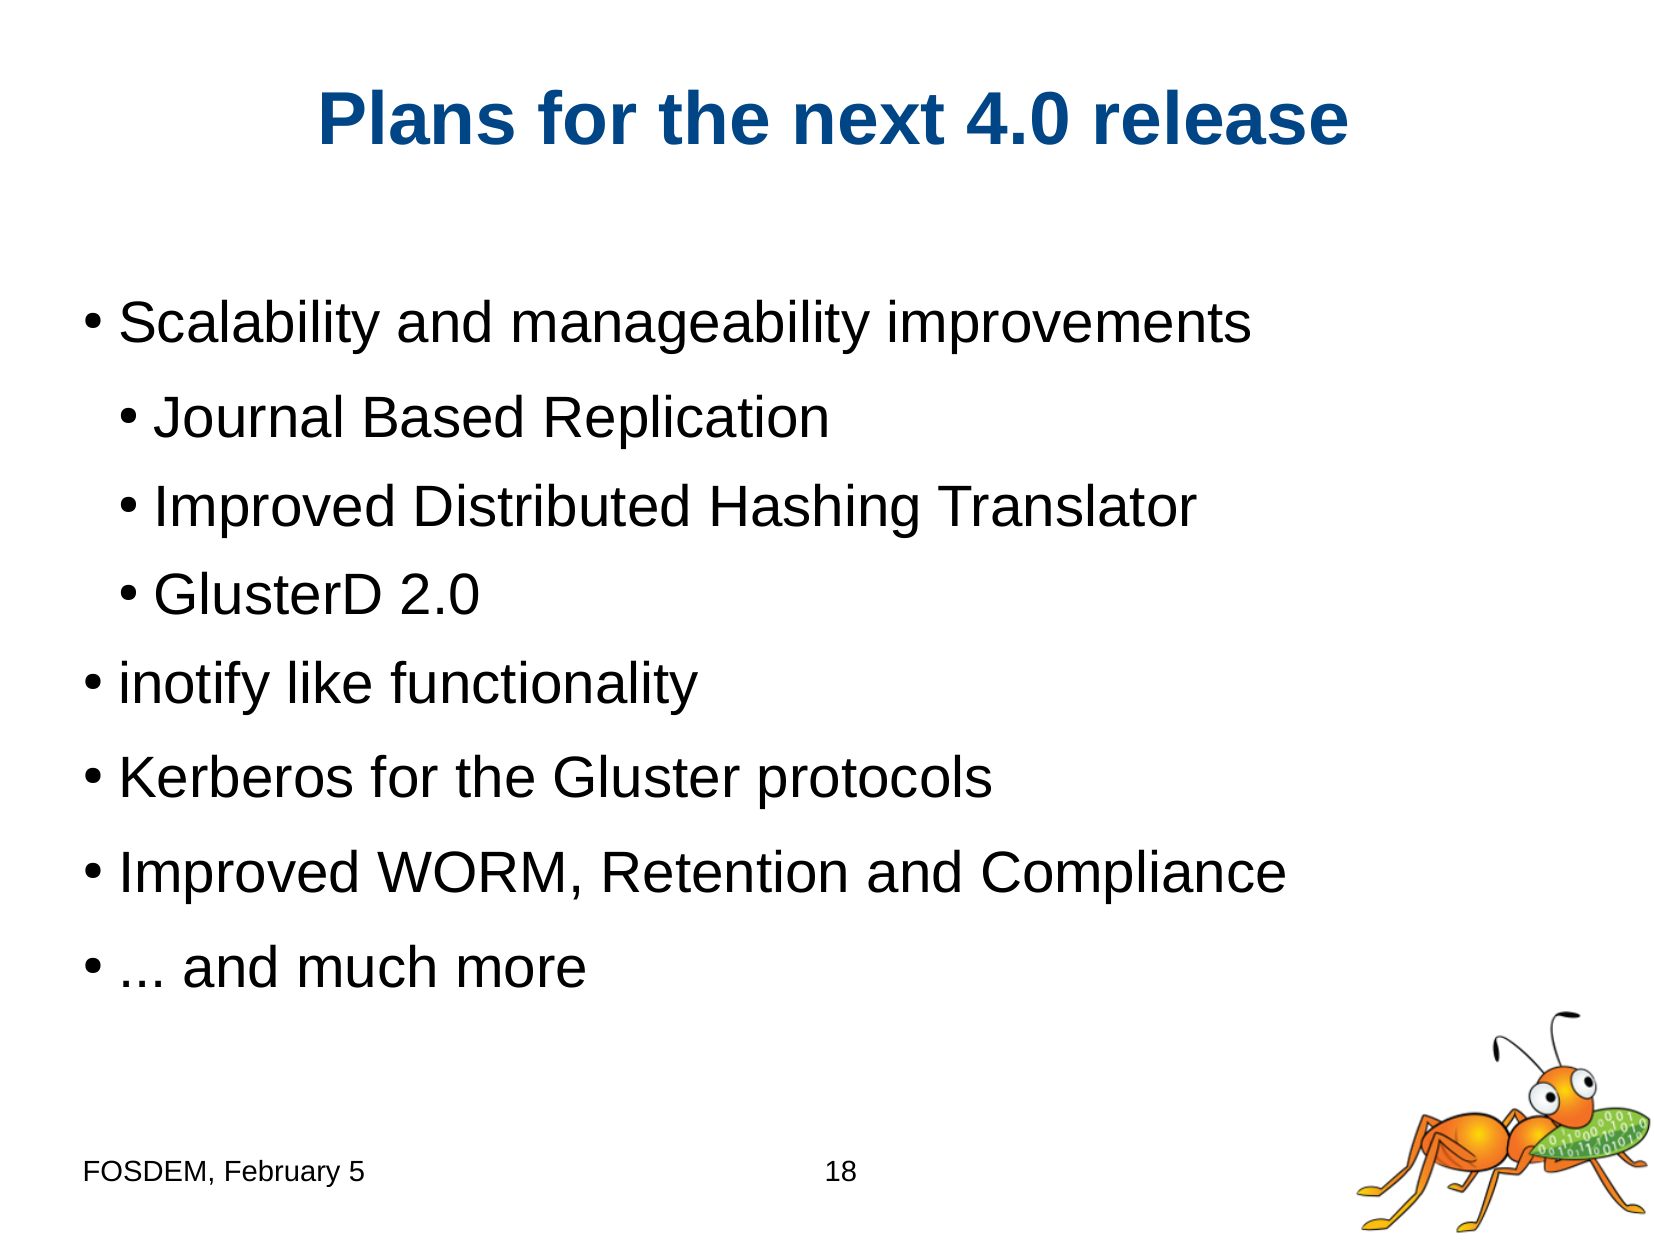

Plans for the next 4.0 release
# Scalability and manageability improvements
Journal Based Replication
Improved Distributed Hashing Translator
GlusterD 2.0
inotify like functionality
Kerberos for the Gluster protocols
Improved WORM, Retention and Compliance
... and much more
FOSDEM, 5 February 2017
18